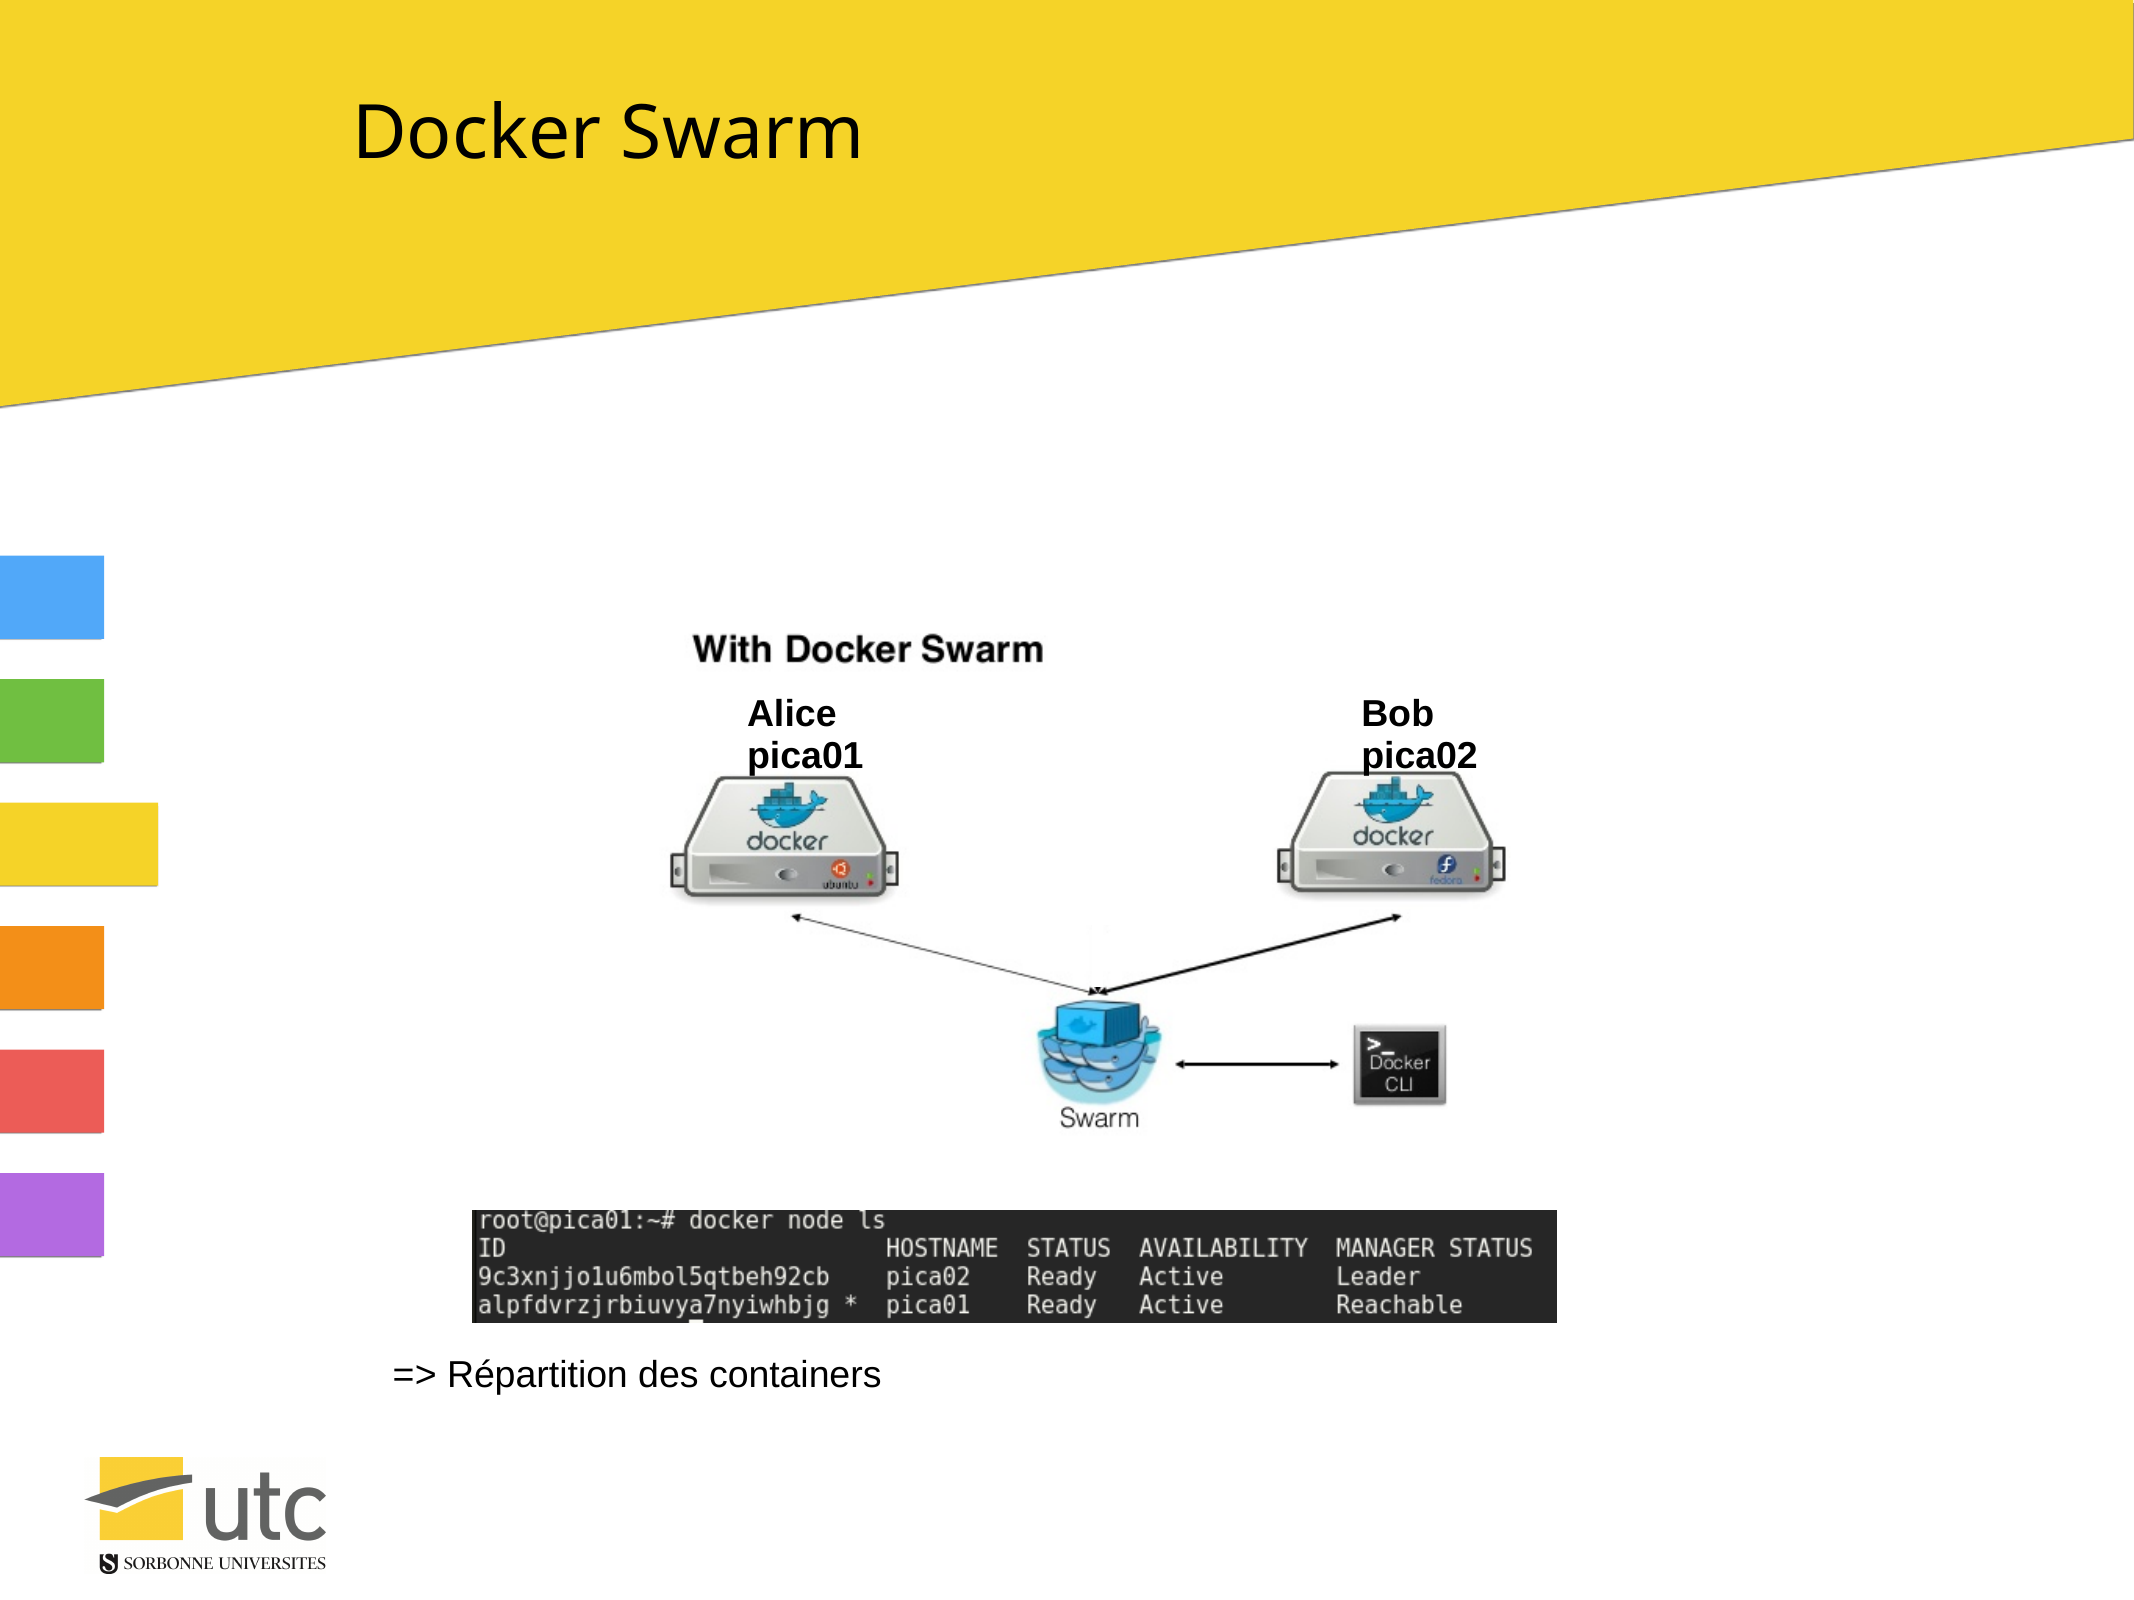

# Docker Swarm
Alice
pica01
Bob
pica02
=> Répartition des containers